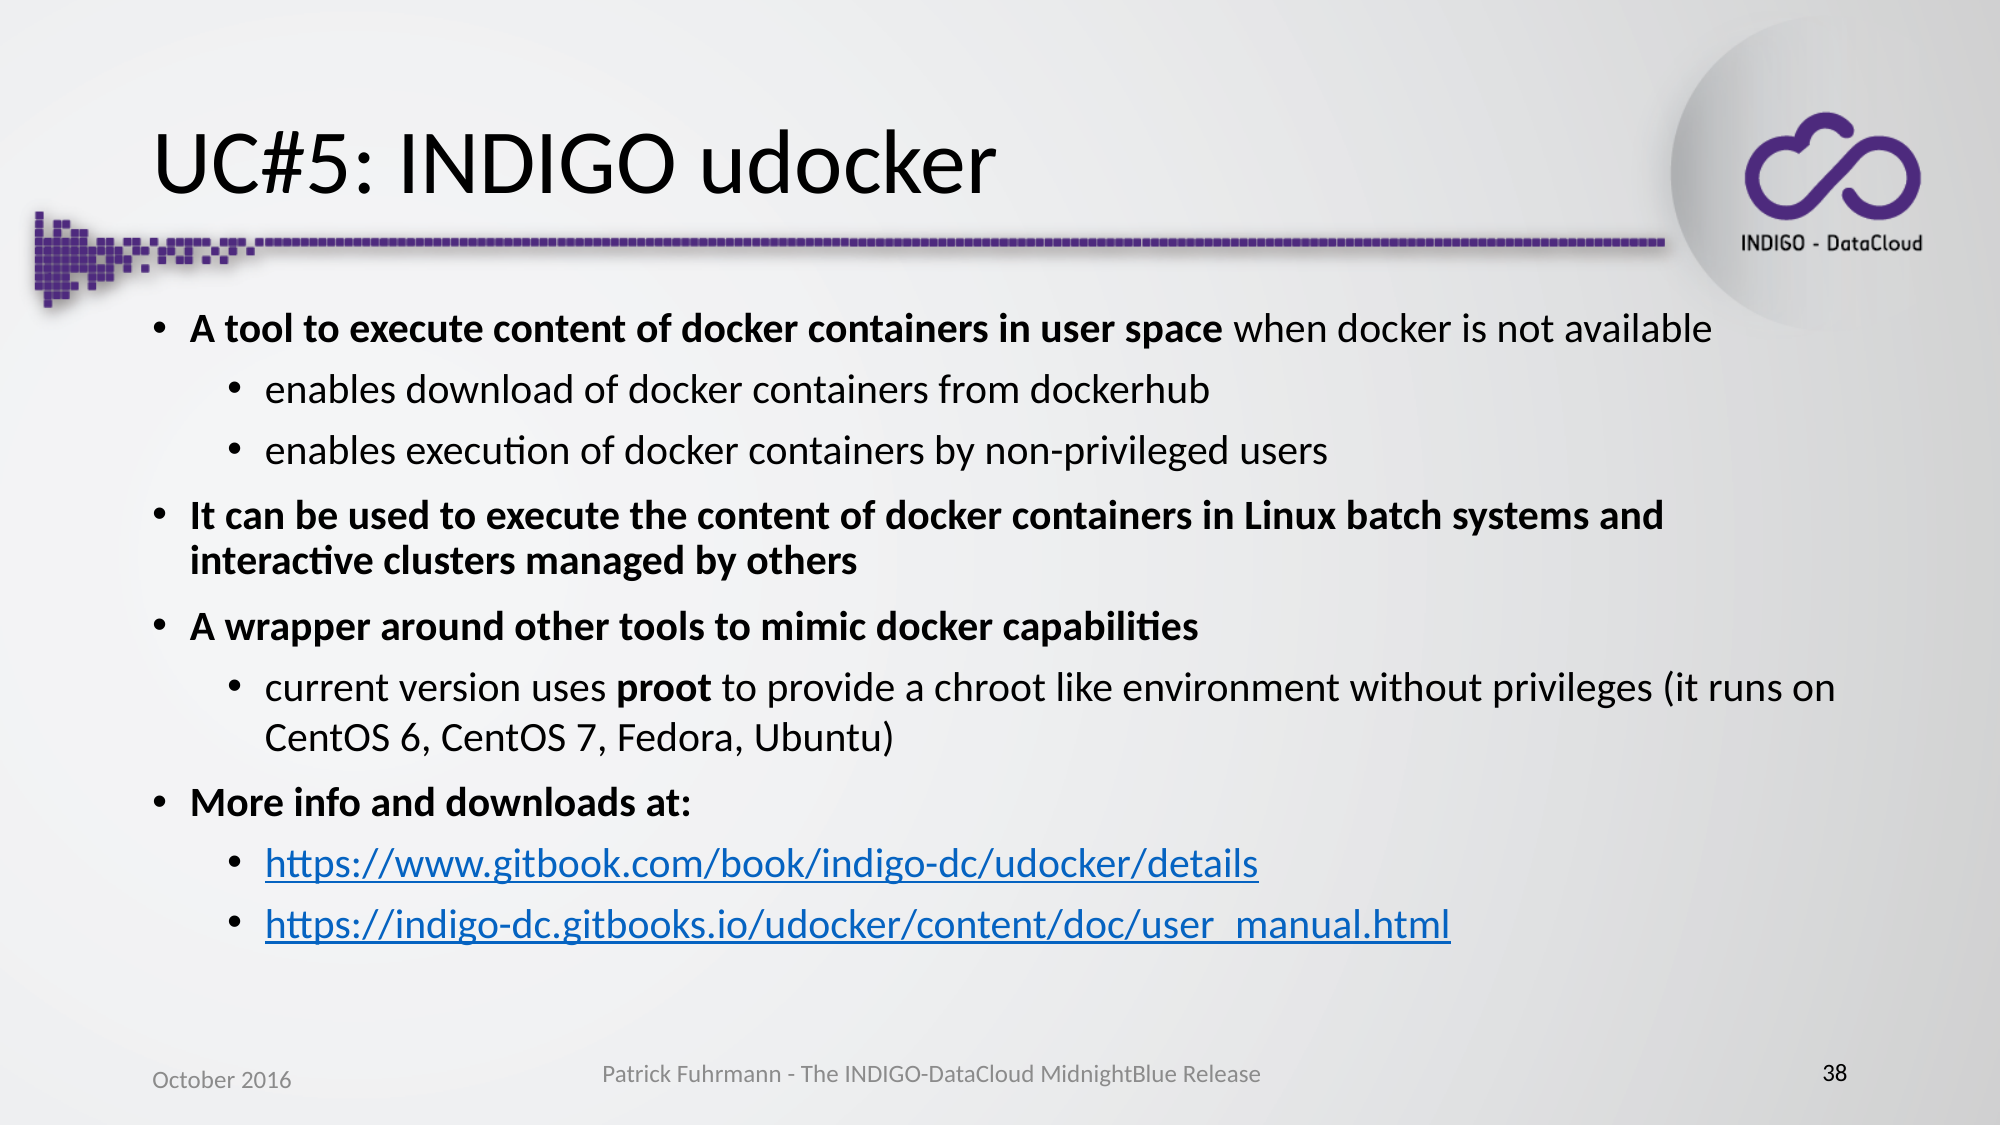

# UC#5: INDIGO udocker
A tool to execute content of docker containers in user space when docker is not available
enables download of docker containers from dockerhub
enables execution of docker containers by non-privileged users
It can be used to execute the content of docker containers in Linux batch systems and interactive clusters managed by others
A wrapper around other tools to mimic docker capabilities
current version uses proot to provide a chroot like environment without privileges (it runs on CentOS 6, CentOS 7, Fedora, Ubuntu)
More info and downloads at:
https://www.gitbook.com/book/indigo-dc/udocker/details
https://indigo-dc.gitbooks.io/udocker/content/doc/user_manual.html
Patrick Fuhrmann - The INDIGO-DataCloud MidnightBlue Release
October 2016